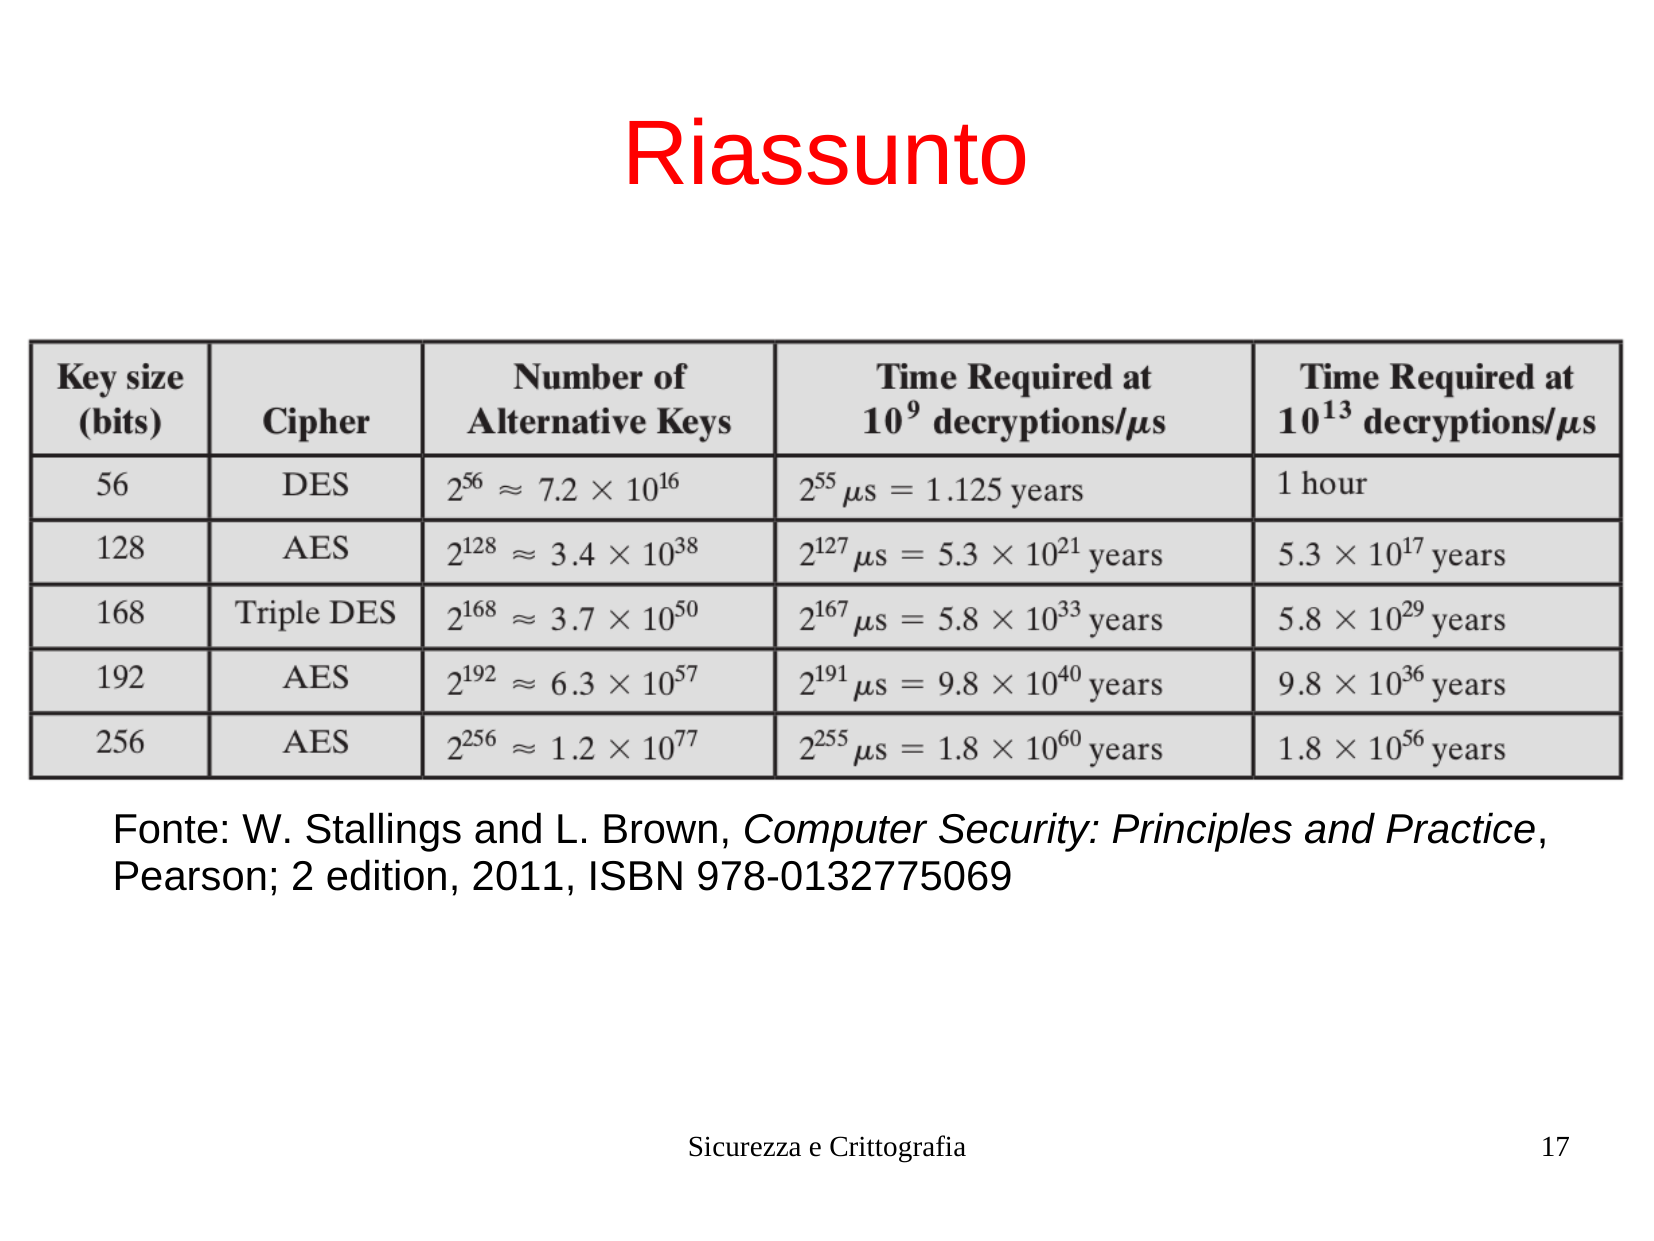

# Riassunto
Fonte: W. Stallings and L. Brown, Computer Security: Principles and Practice, Pearson; 2 edition, 2011, ISBN 978-0132775069
Sicurezza e Crittografia
17